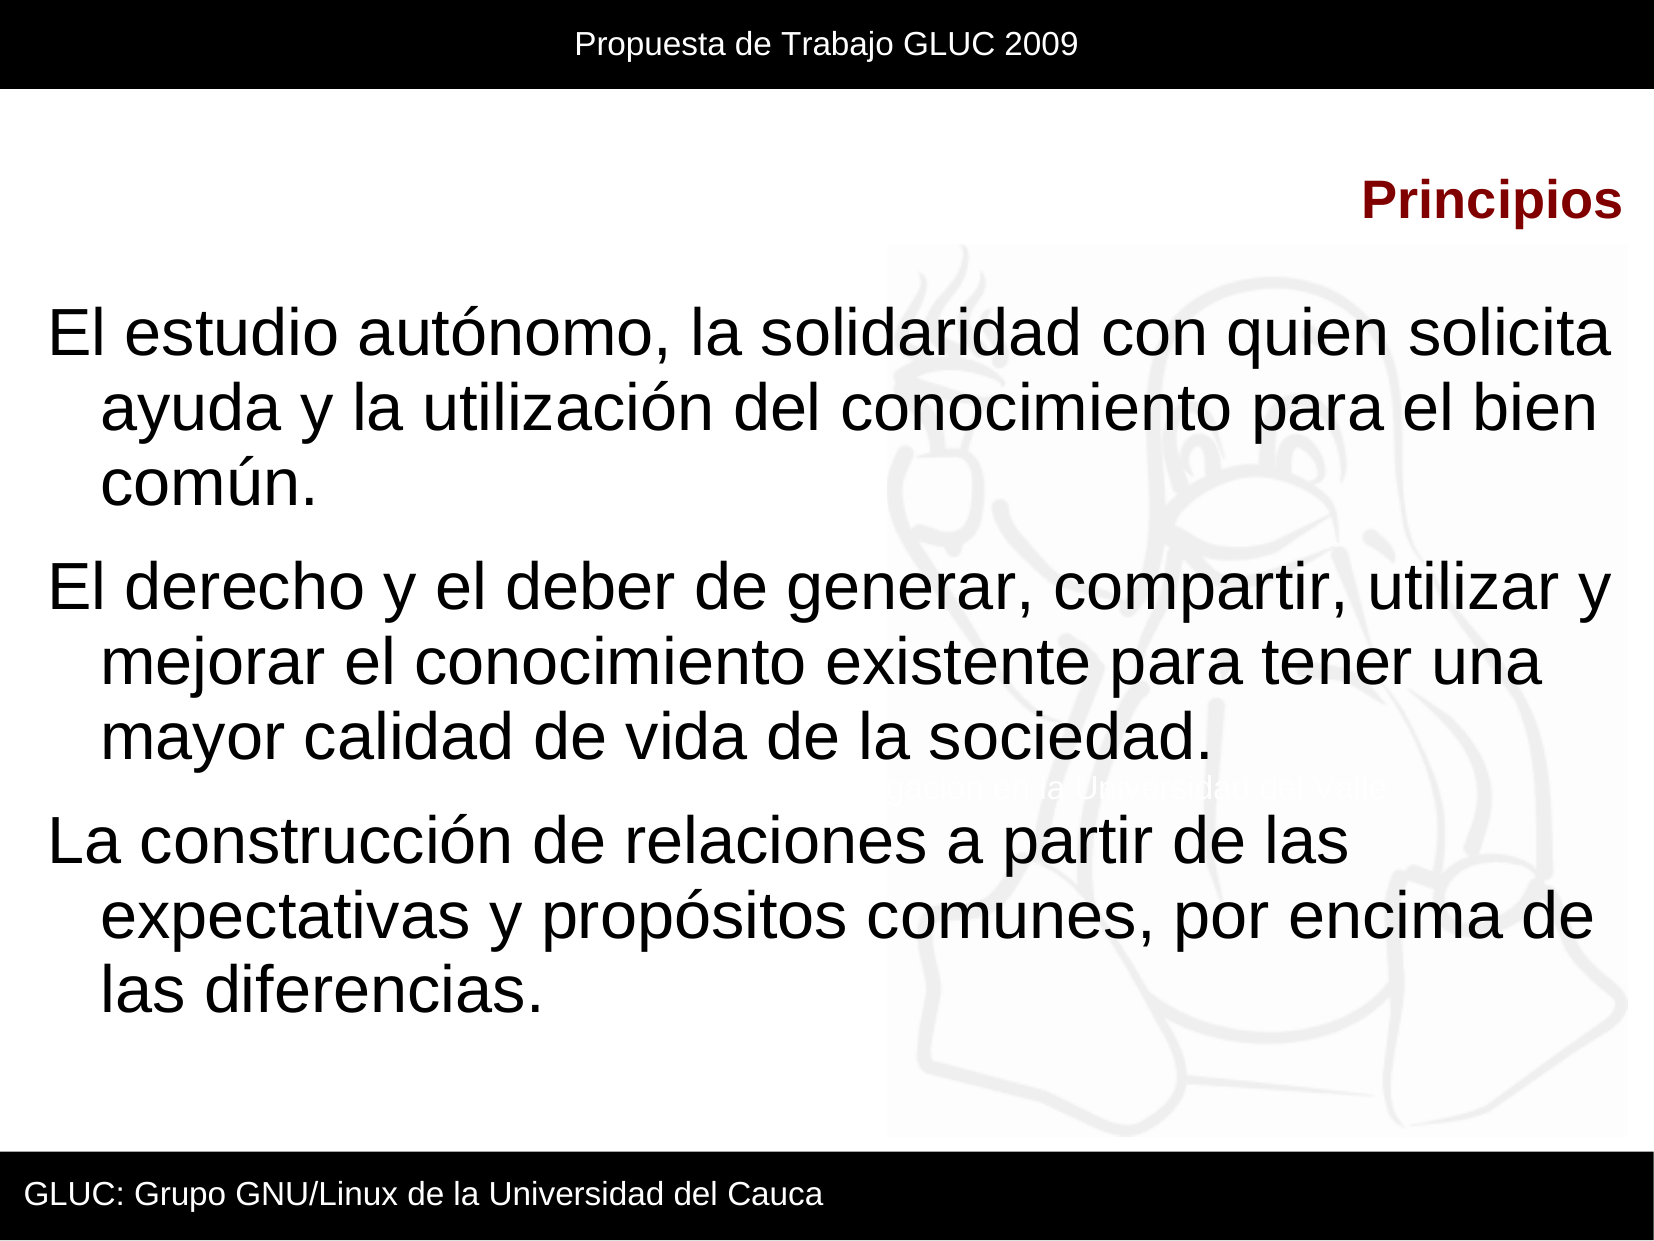

# Principios
El estudio autónomo, la solidaridad con quien solicita ayuda y la utilización del conocimiento para el bien común.
El derecho y el deber de generar, compartir, utilizar y mejorar el conocimiento existente para tener una mayor calidad de vida de la sociedad.
La construcción de relaciones a partir de las expectativas y propósitos comunes, por encima de las diferencias.